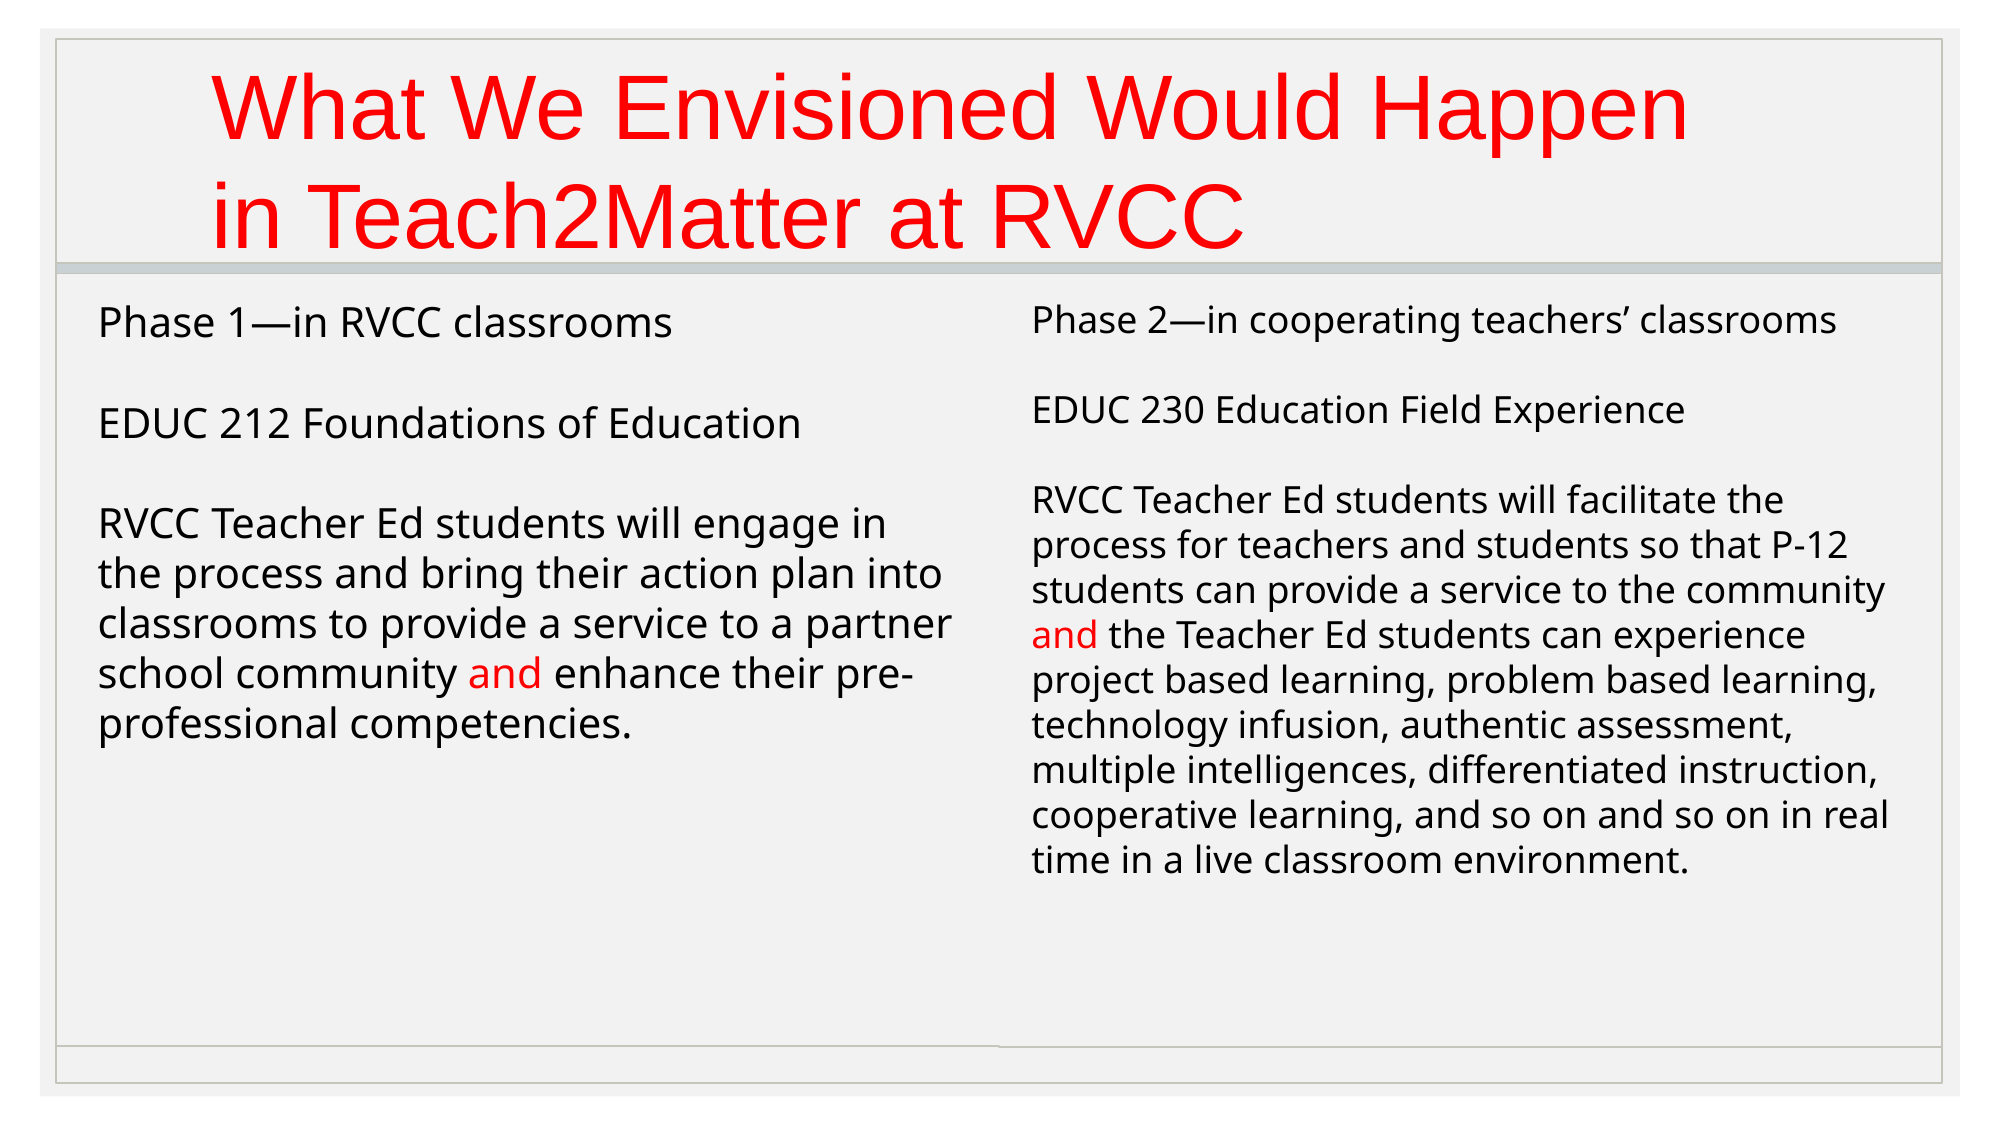

# What We Envisioned Would Happen in Teach2Matter at RVCC
Phase 1—in RVCC classrooms
EDUC 212 Foundations of Education
RVCC Teacher Ed students will engage in the process and bring their action plan into classrooms to provide a service to a partner school community and enhance their pre-professional competencies.
Phase 2—in cooperating teachers’ classrooms
EDUC 230 Education Field Experience
RVCC Teacher Ed students will facilitate the process for teachers and students so that P-12 students can provide a service to the community and the Teacher Ed students can experience project based learning, problem based learning, technology infusion, authentic assessment, multiple intelligences, differentiated instruction, cooperative learning, and so on and so on in real time in a live classroom environment.